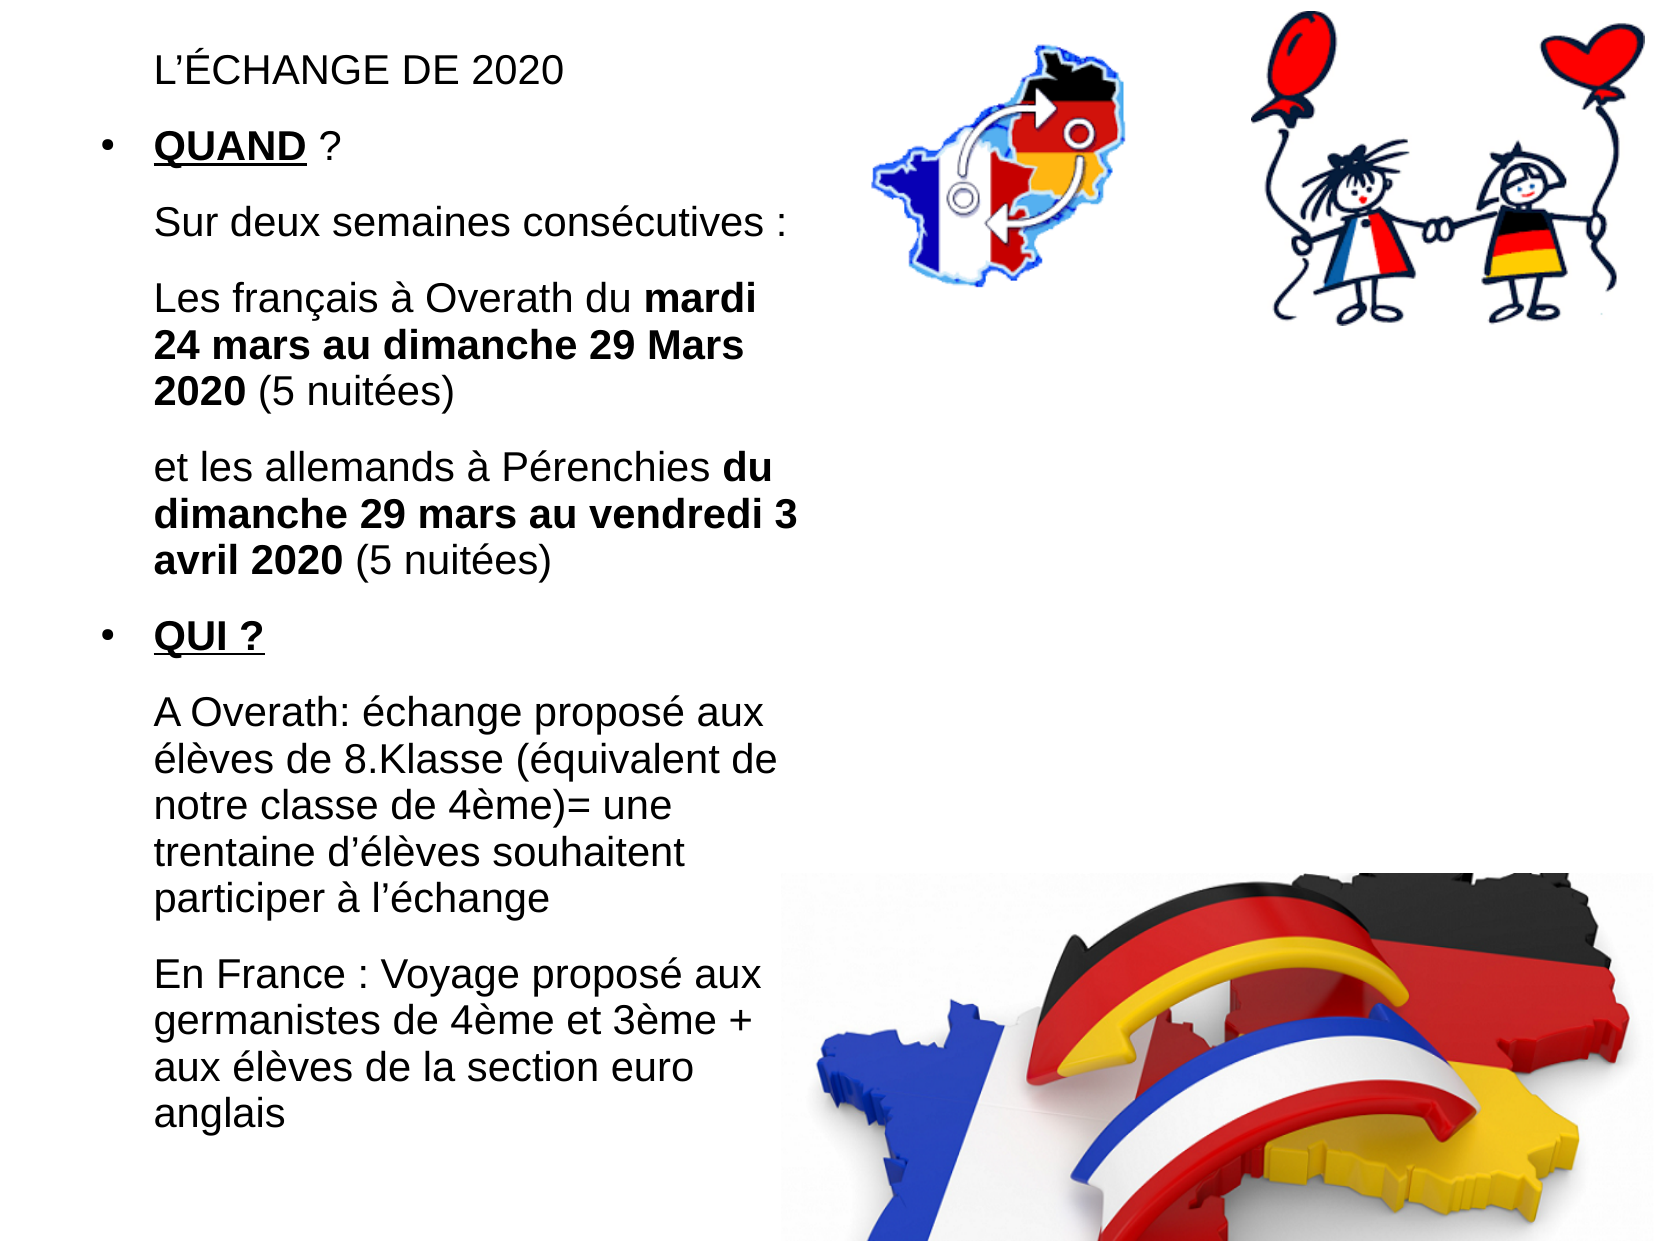

# L’ÉCHANGE DE 2020
QUAND ?
Sur deux semaines consécutives :
Les français à Overath du mardi 24 mars au dimanche 29 Mars 2020 (5 nuitées)
et les allemands à Pérenchies du dimanche 29 mars au vendredi 3 avril 2020 (5 nuitées)
QUI ?
A Overath: échange proposé aux élèves de 8.Klasse (équivalent de notre classe de 4ème)= une trentaine d’élèves souhaitent participer à l’échange
En France : Voyage proposé aux germanistes de 4ème et 3ème + aux élèves de la section euro anglais